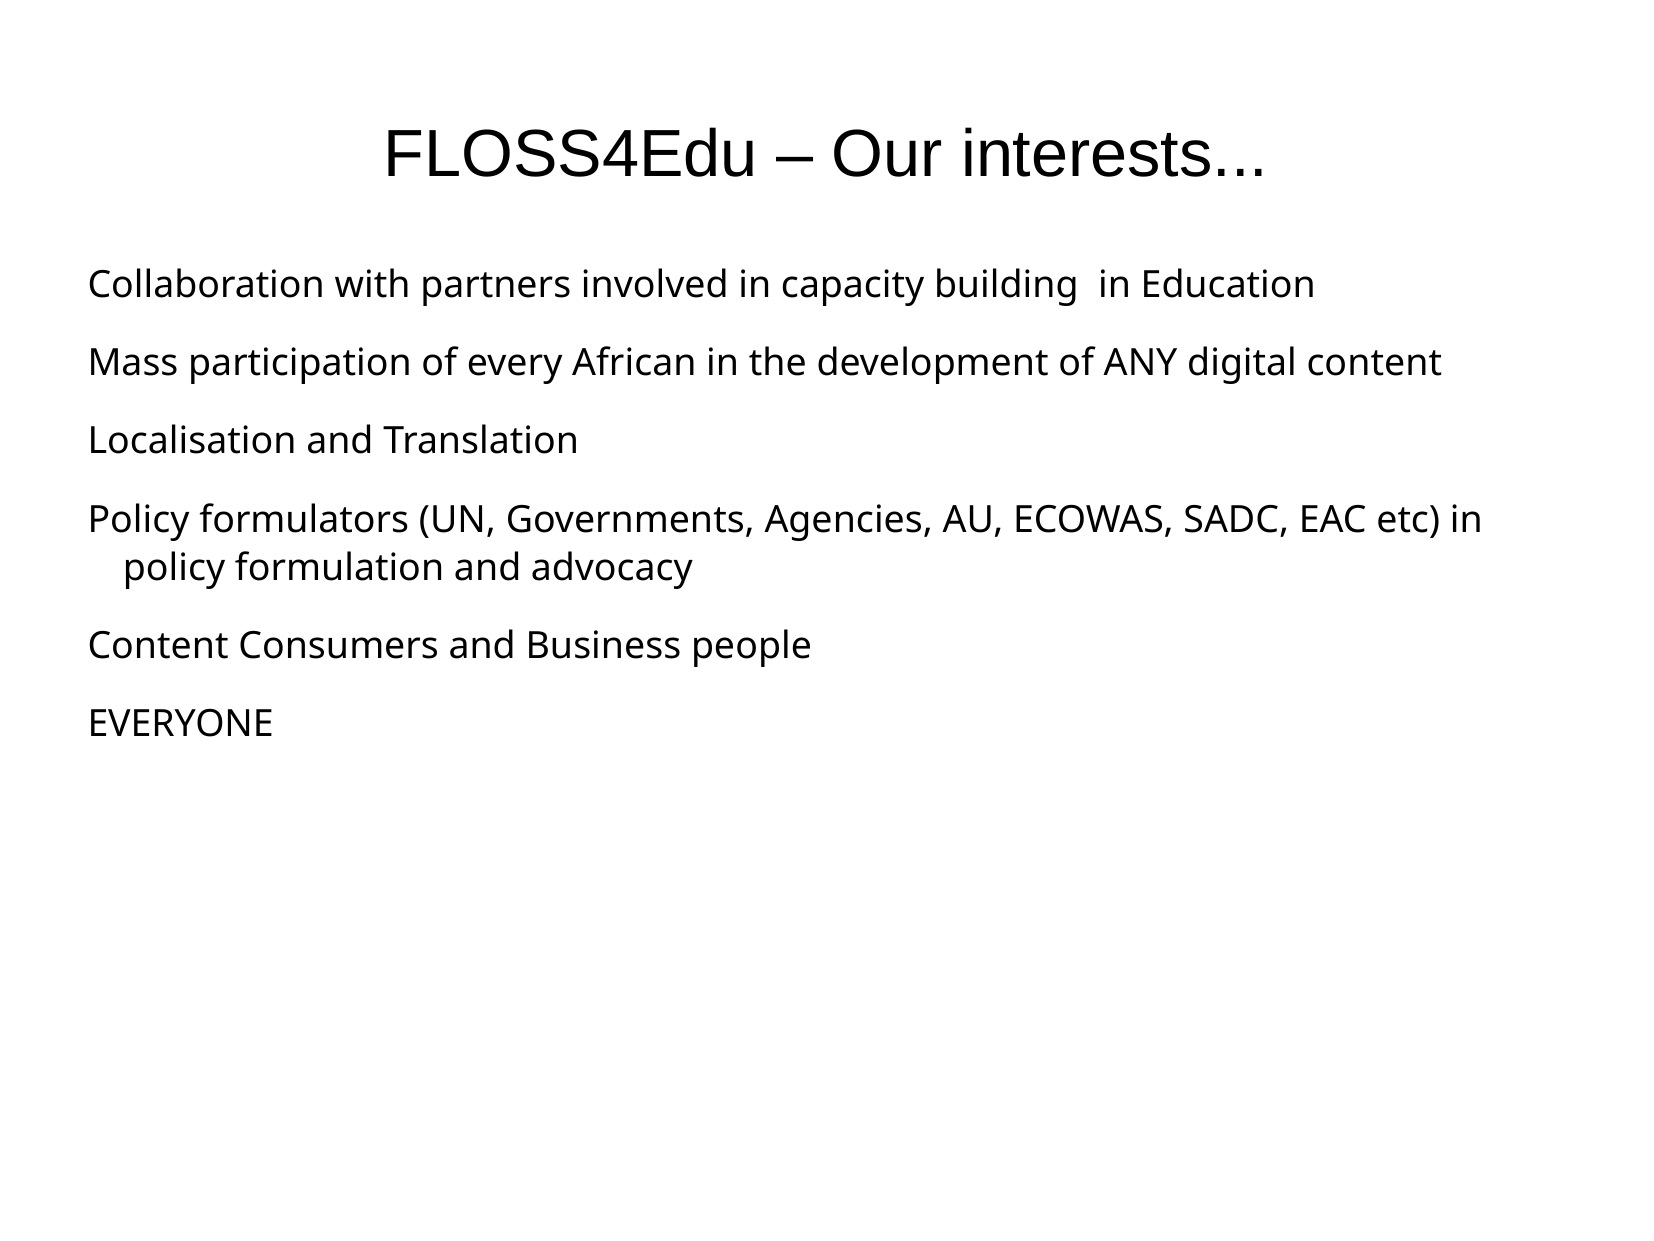

# FLOSS4Edu – Our interests...
Collaboration with partners involved in capacity building in Education
Mass participation of every African in the development of ANY digital content
Localisation and Translation
Policy formulators (UN, Governments, Agencies, AU, ECOWAS, SADC, EAC etc) in policy formulation and advocacy
Content Consumers and Business people
EVERYONE